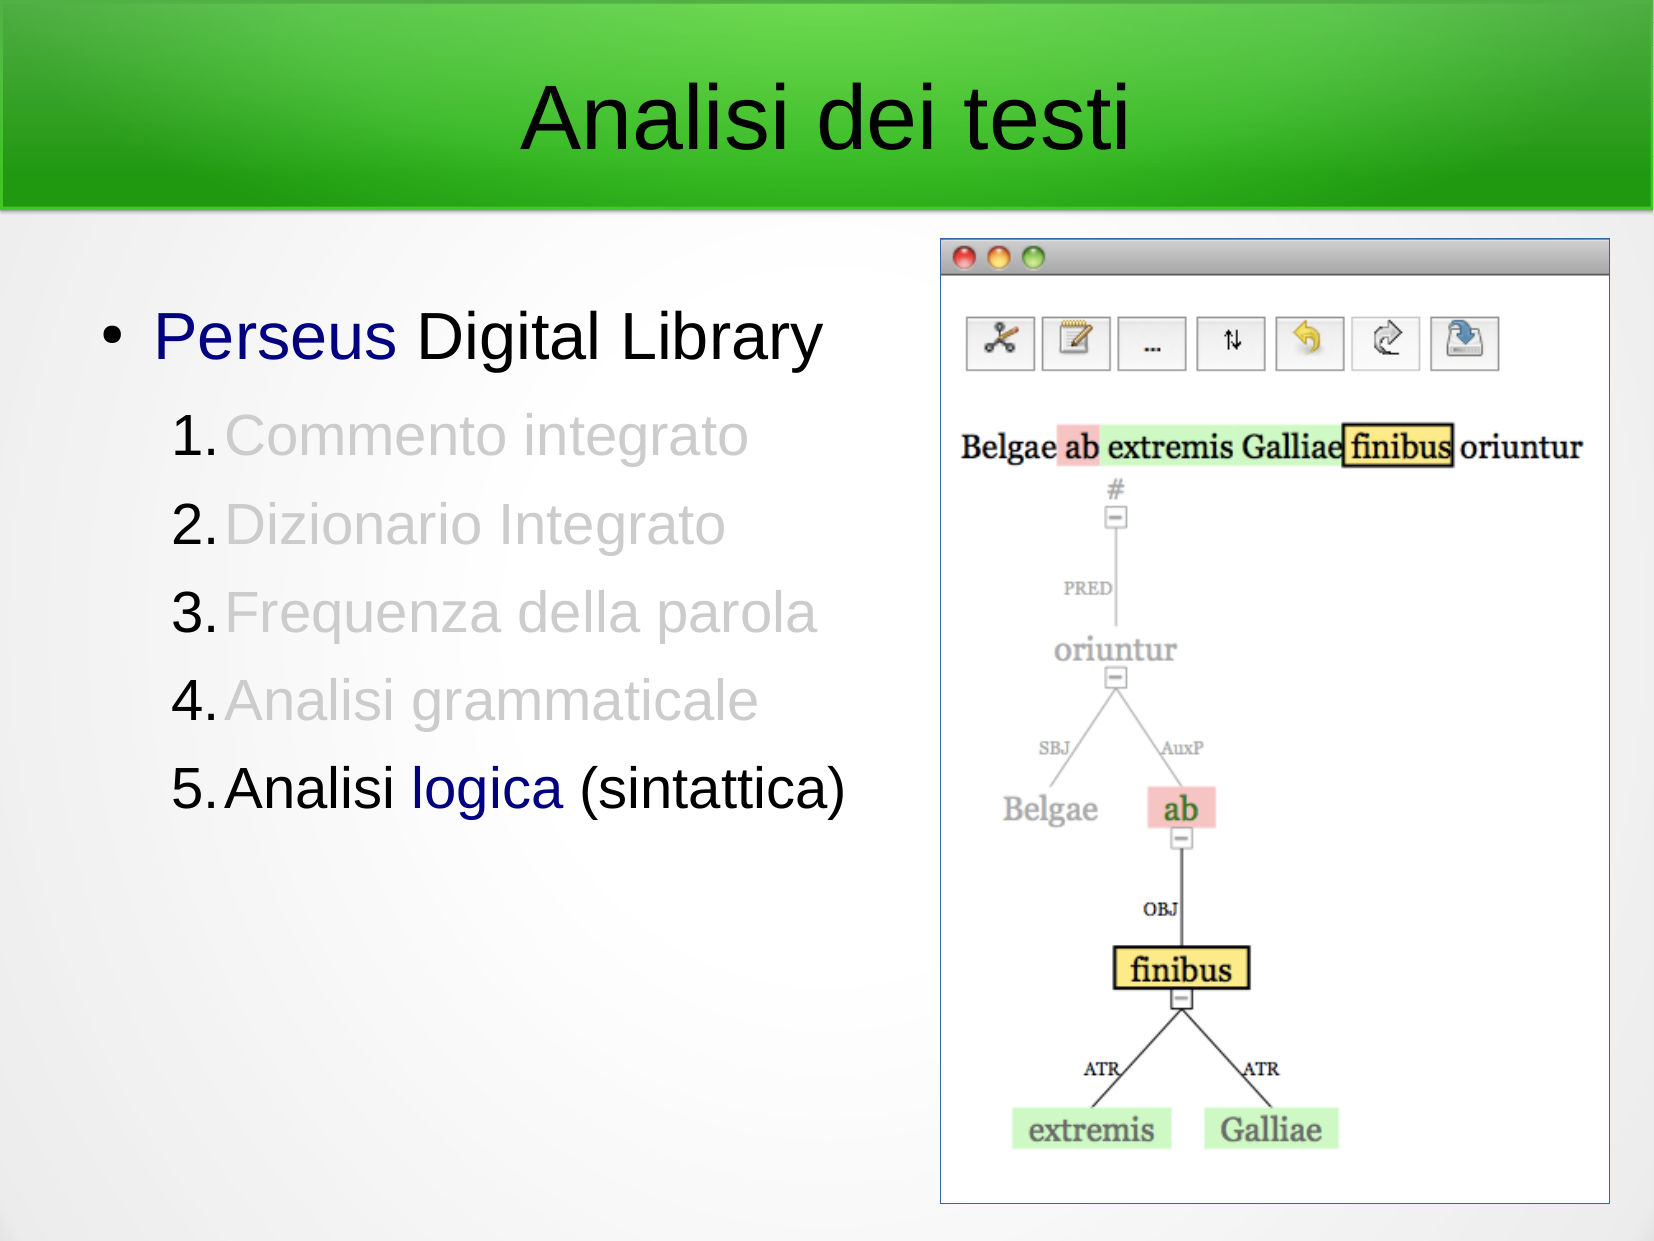

# Analisi dei testi
Perseus Digital Library
Commento integrato
Dizionario Integrato
Frequenza della parola
Analisi grammaticale
Analisi logica (sintattica)